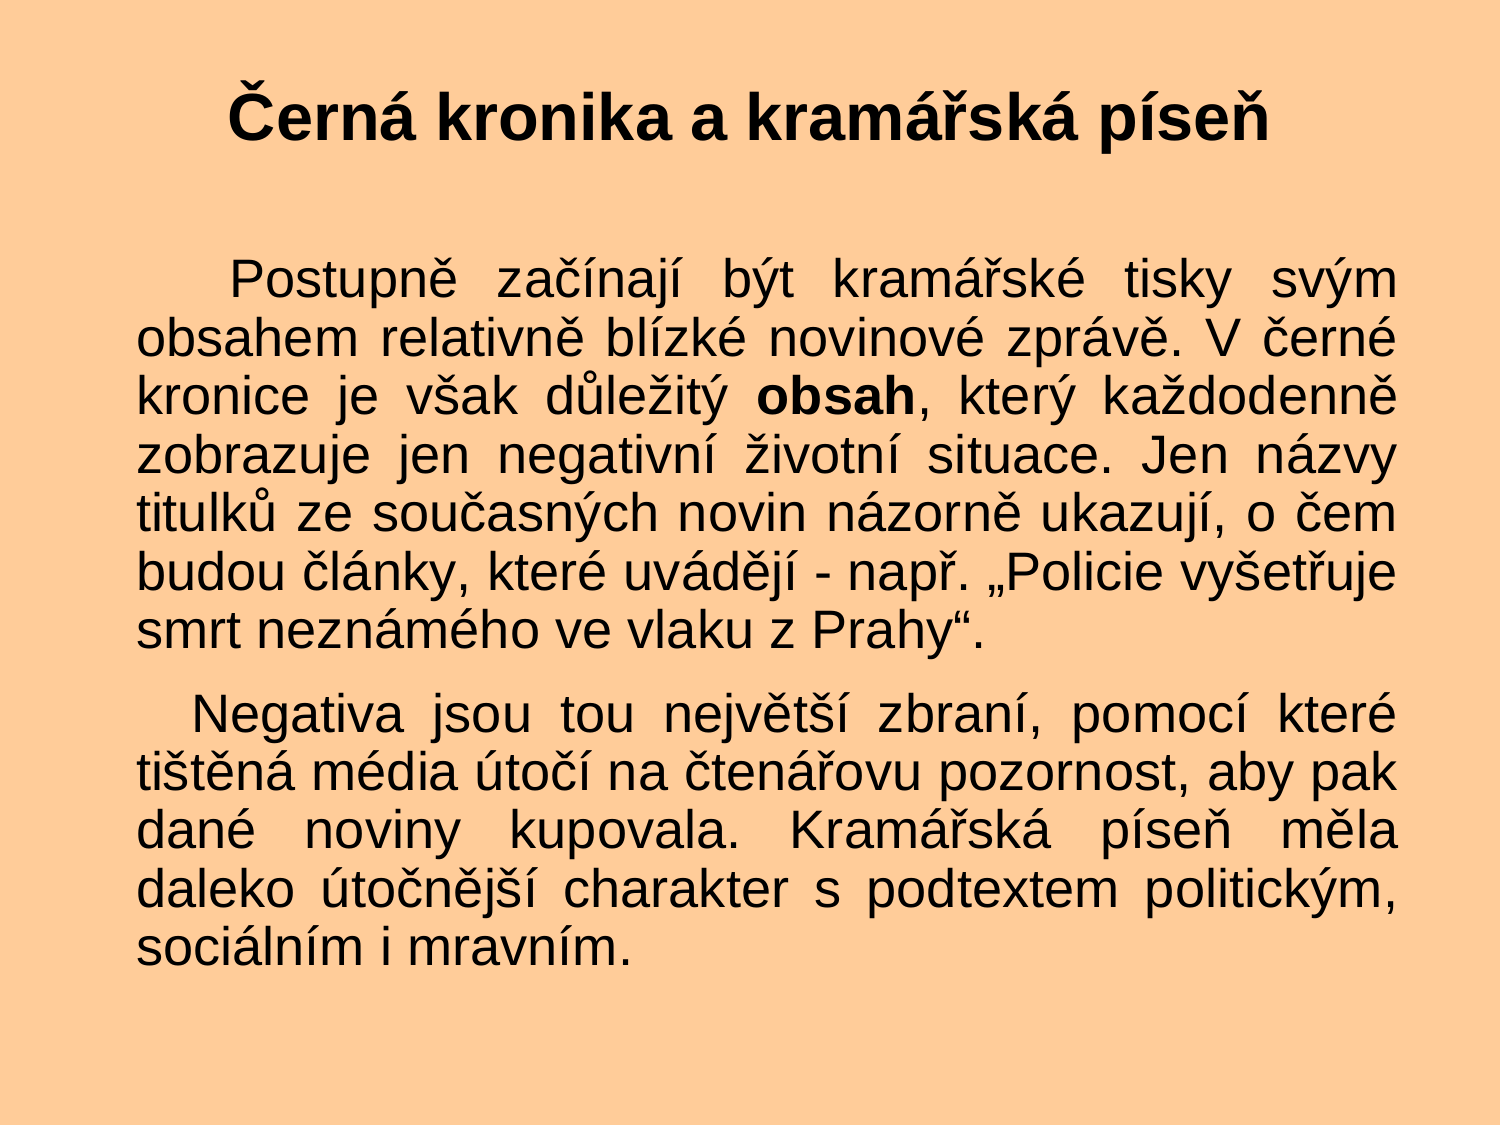

# Černá kronika a kramářská píseň
 	Postupně začínají být kramářské tisky svým obsahem relativně blízké novinové zprávě. V černé kronice je však důležitý obsah, který každodenně zobrazuje jen negativní životní situace. Jen názvy titulků ze současných novin názorně ukazují, o čem budou články, které uvádějí - např. „Policie vyšetřuje smrt neznámého ve vlaku z Prahy“.
 Negativa jsou tou největší zbraní, pomocí které tištěná média útočí na čtenářovu pozornost, aby pak dané noviny kupovala. Kramářská píseň měla daleko útočnější charakter s podtextem politickým, sociálním i mravním.